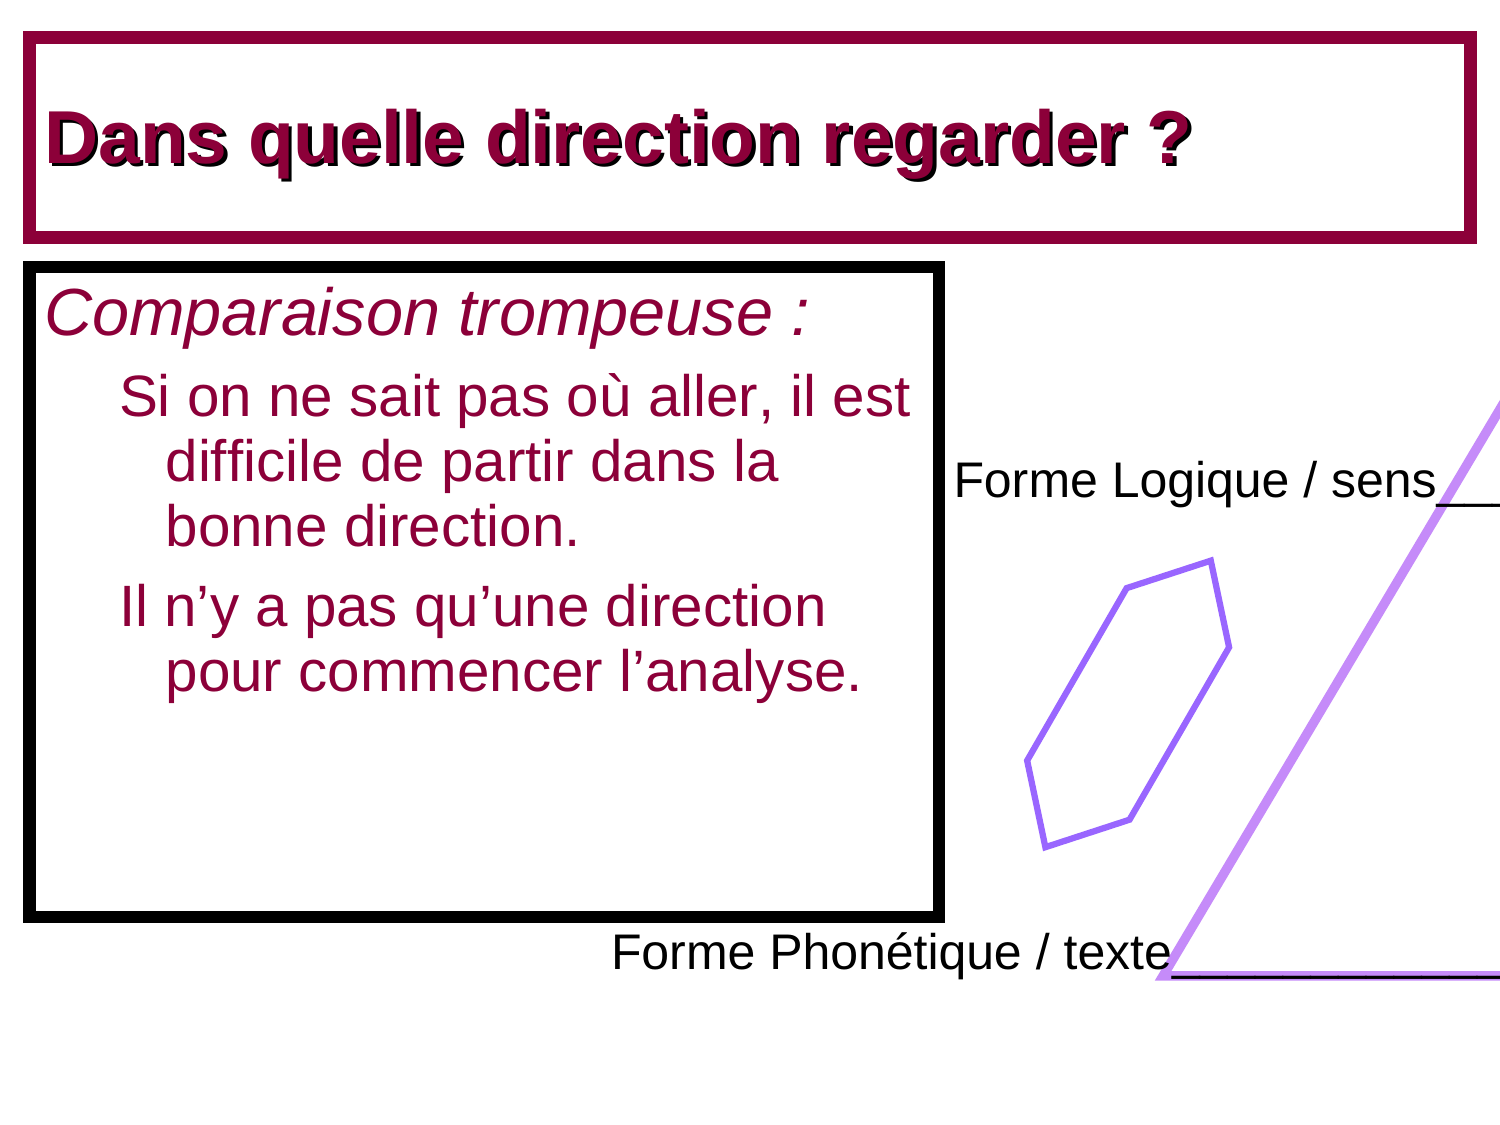

# Dans quelle direction regarder ?
Comparaison trompeuse :
Si on ne sait pas où aller, il est difficile de partir dans la bonne direction.
Il n’y a pas qu’une direction pour commencer l’analyse.
Forme Logique / sens_______
Forme Phonétique / texte__________________________